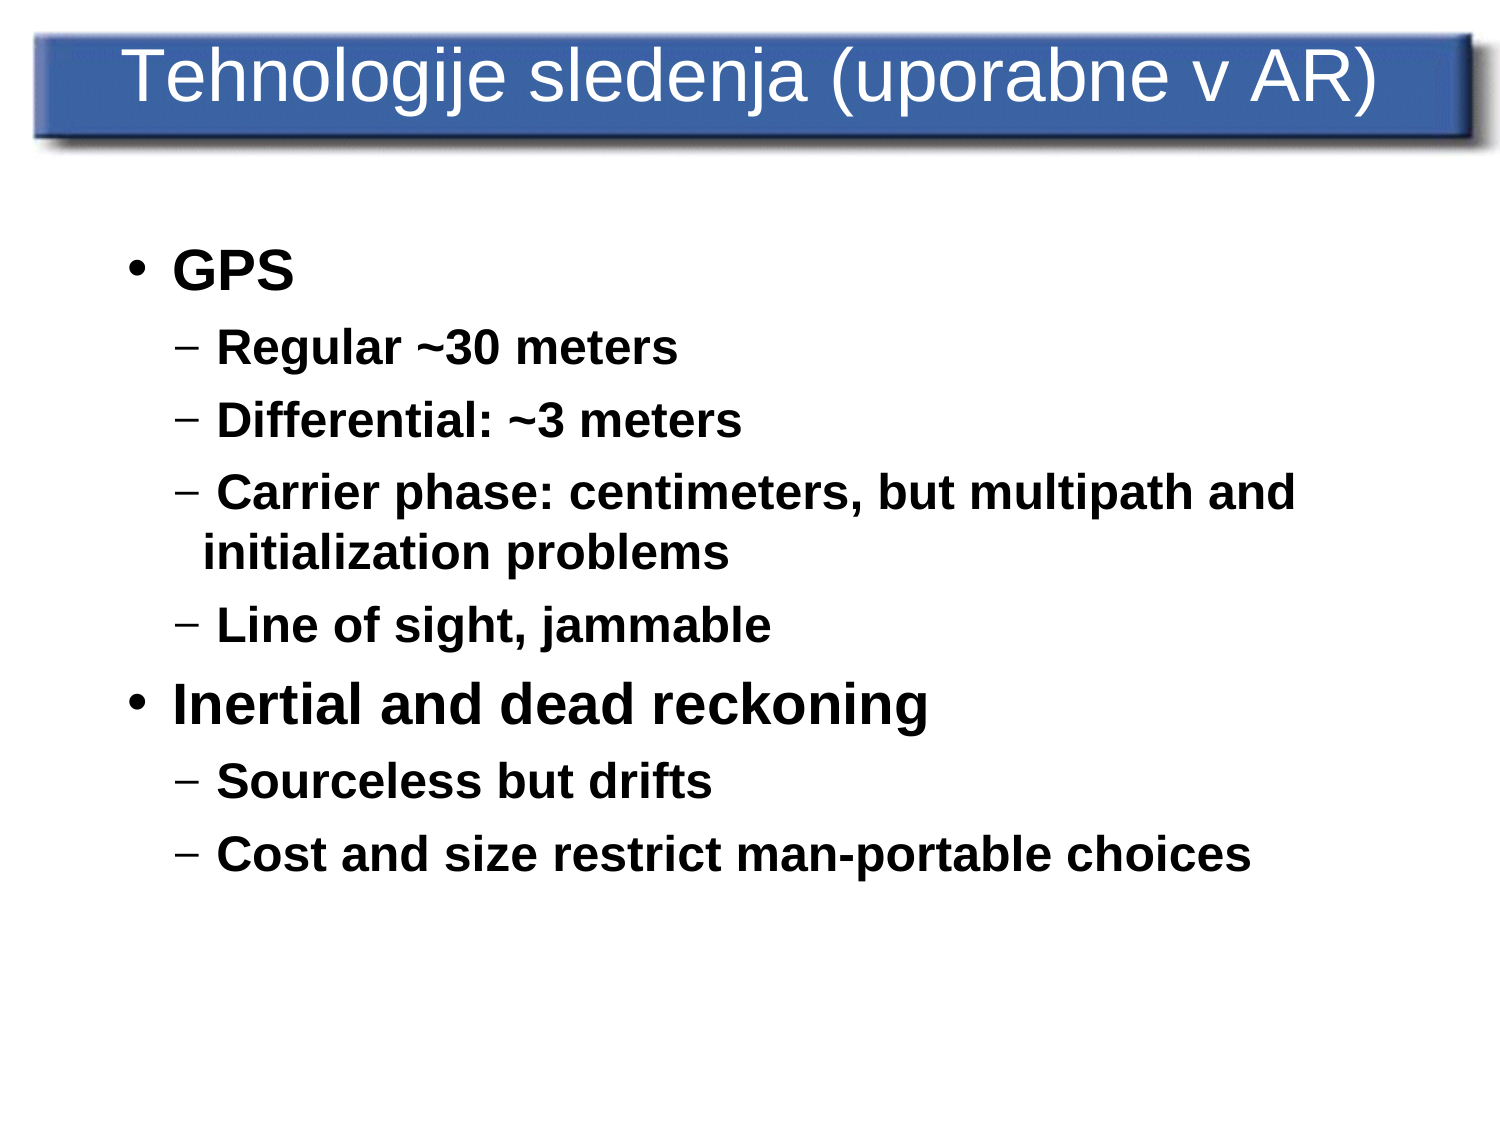

# Tehnologije sledenja (uporabne v AR)
 GPS
 Regular ~30 meters
 Differential: ~3 meters
 Carrier phase: centimeters, but multipath and initialization problems
 Line of sight, jammable
 Inertial and dead reckoning
 Sourceless but drifts
 Cost and size restrict man-portable choices